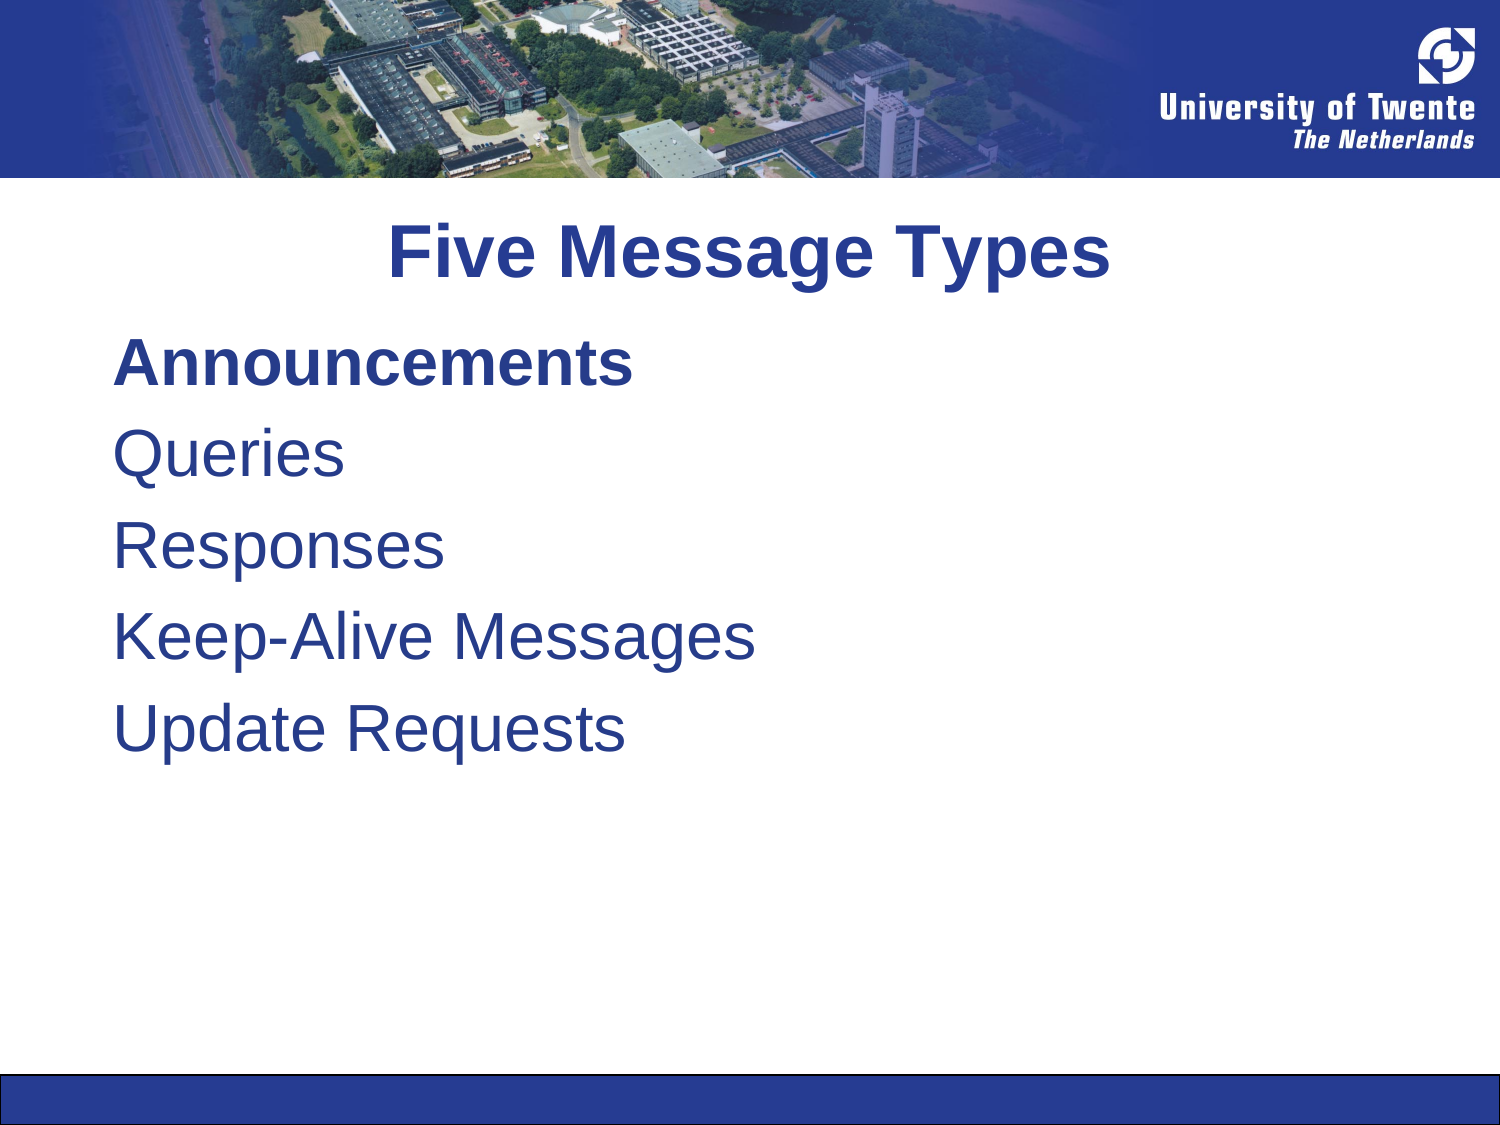

# Five Message Types
Announcements
Queries
Responses
Keep-Alive Messages
Update Requests